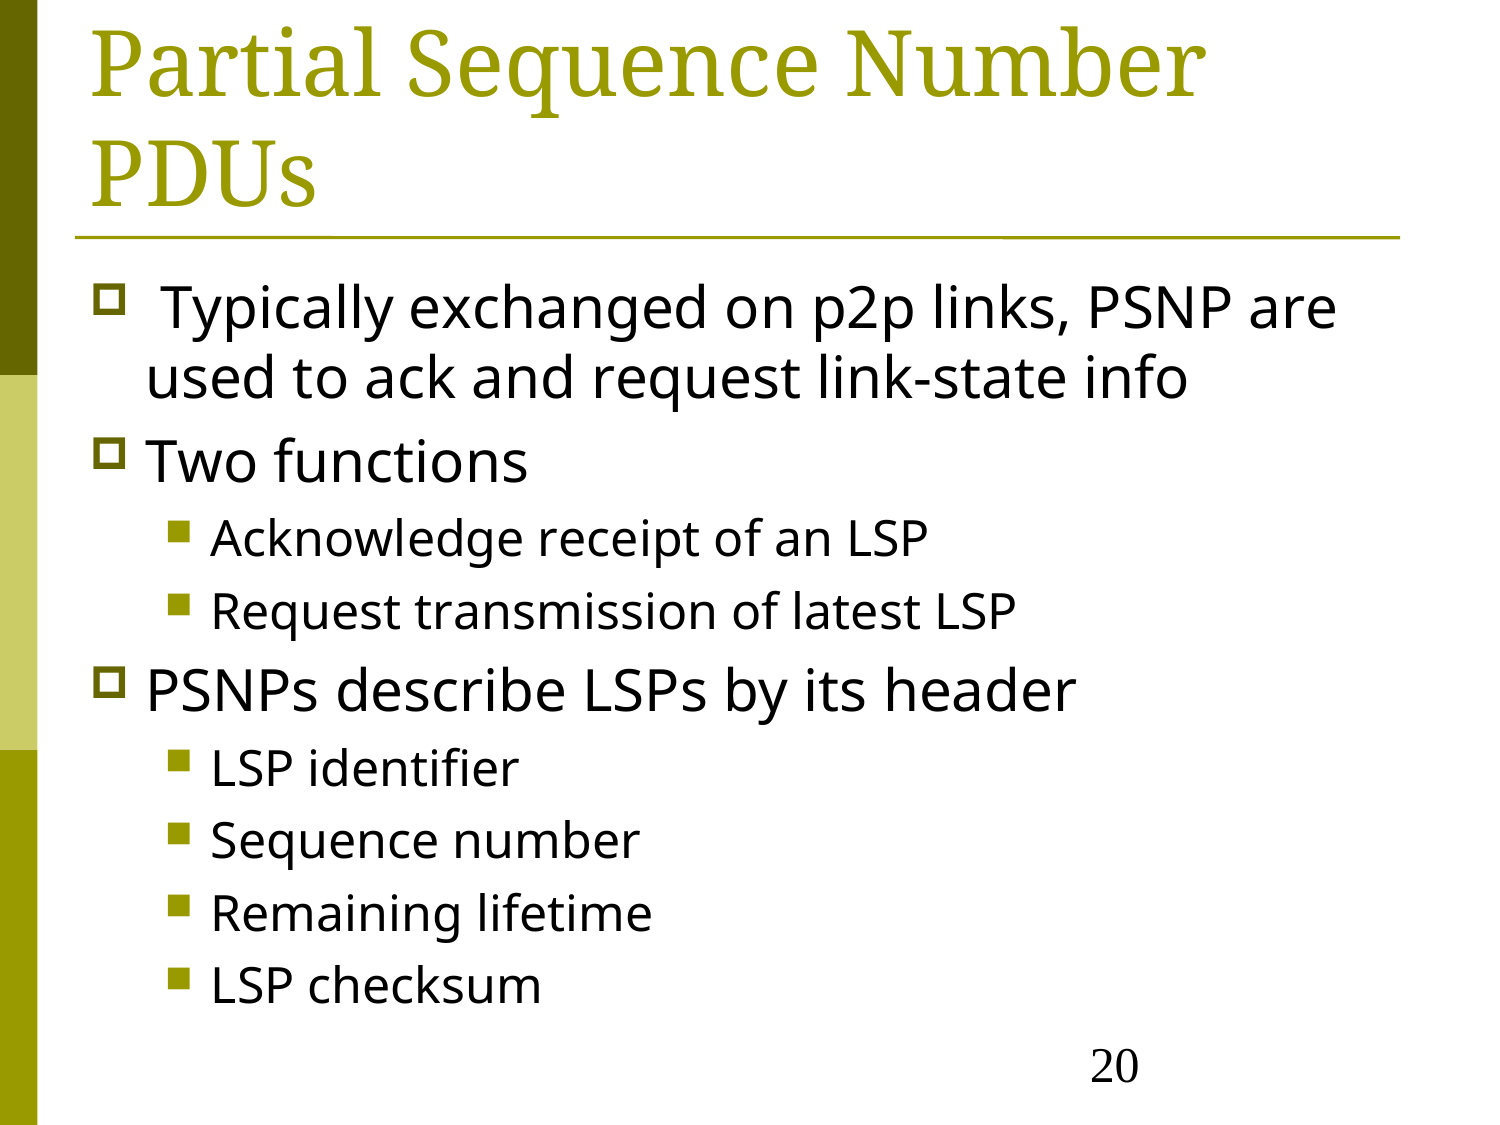

# Partial Sequence Number PDUs
 Typically exchanged on p2p links, PSNP are used to ack and request link-state info
Two functions
Acknowledge receipt of an LSP
Request transmission of latest LSP
PSNPs describe LSPs by its header
LSP identifier
Sequence number
Remaining lifetime
LSP checksum